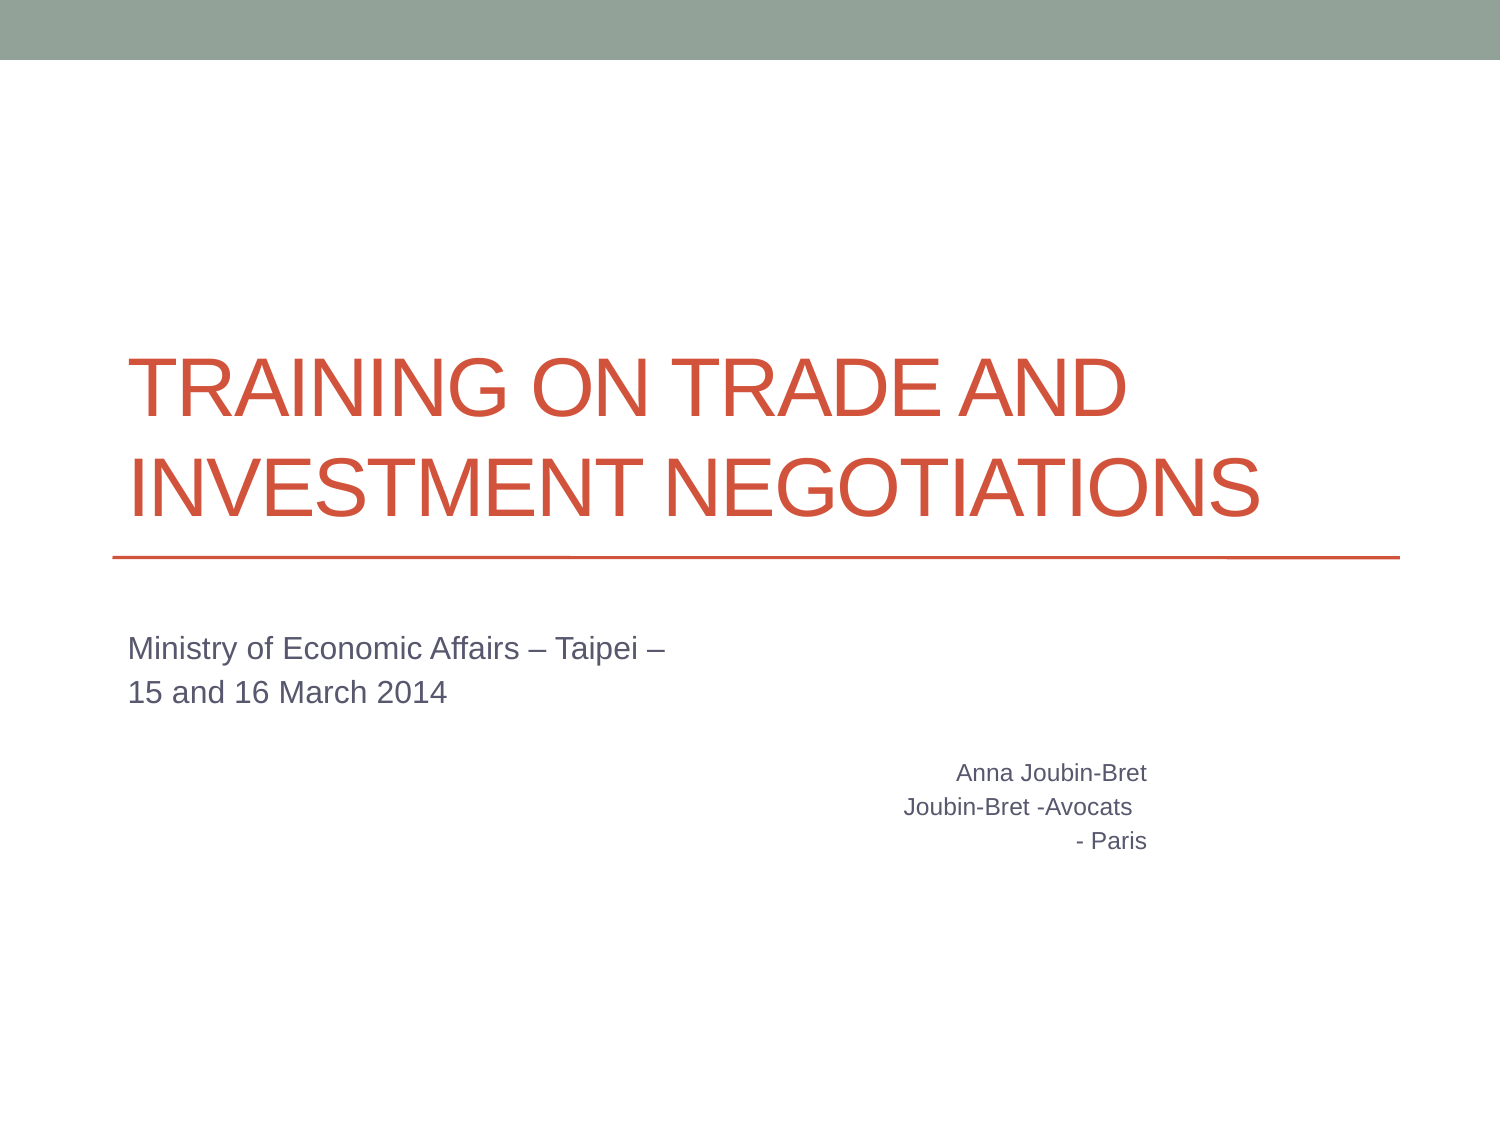

# Training on Trade and Investment Negotiations
Ministry of Economic Affairs – Taipei –
15 and 16 March 2014
Anna Joubin-Bret
Joubin-Bret -Avocats
- Paris